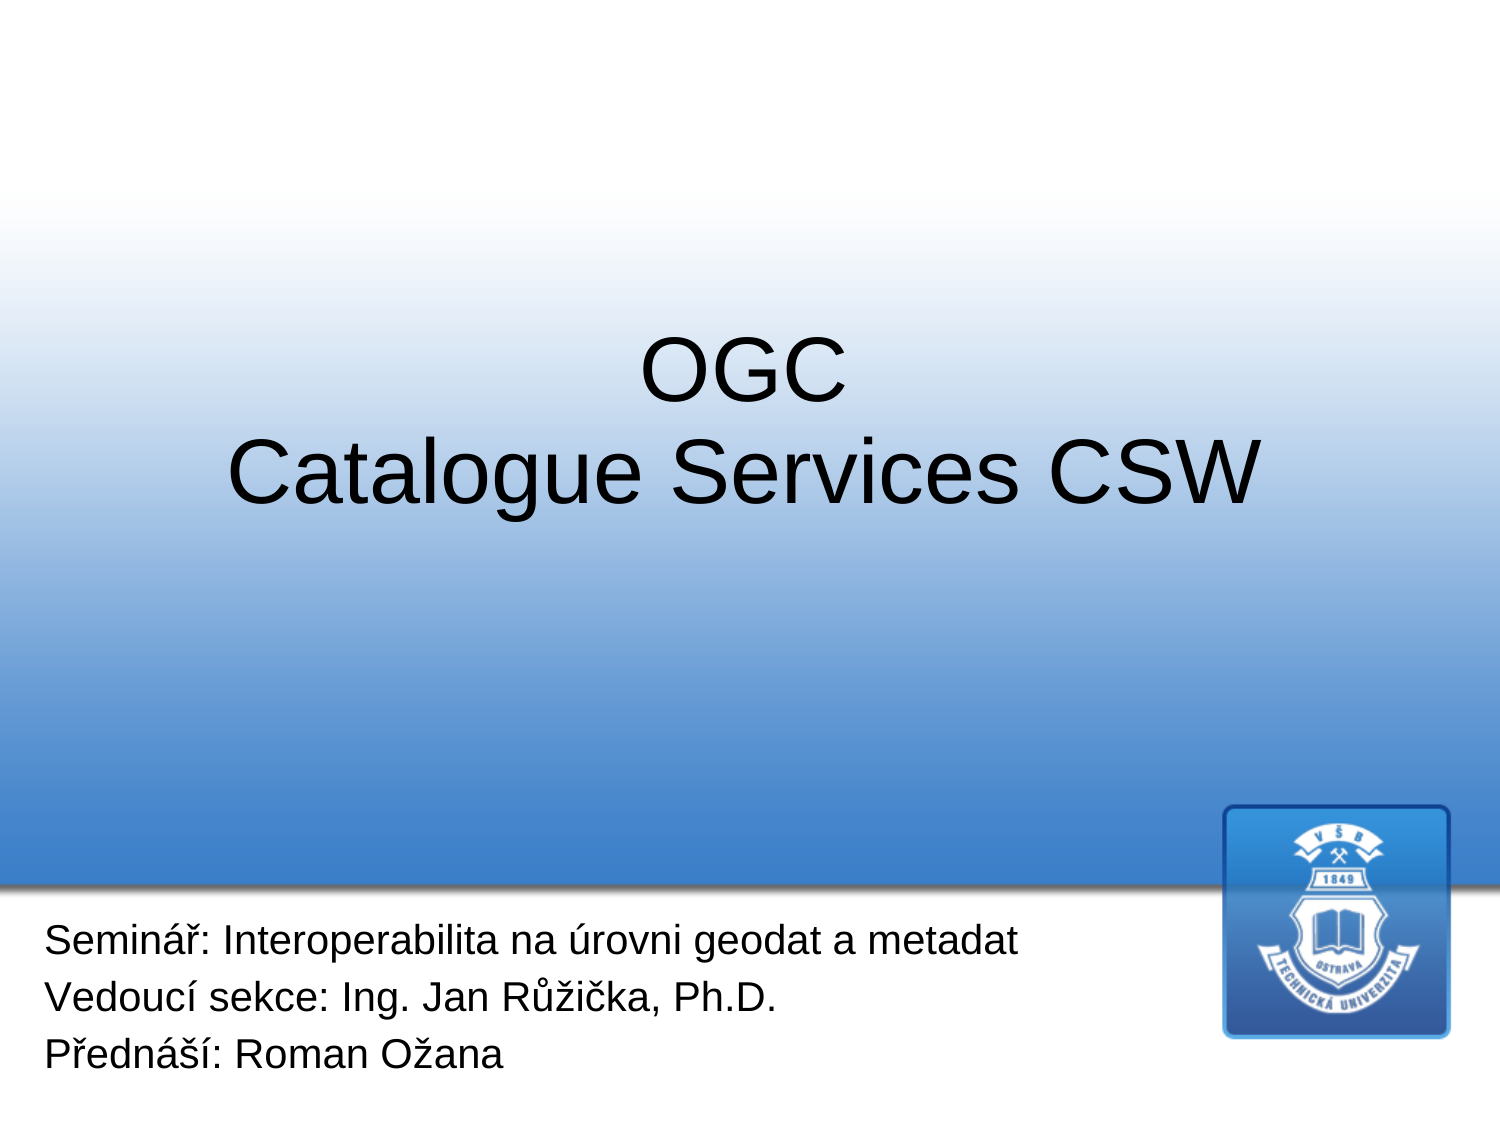

# OGC Catalogue Services CSW
Seminář: Interoperabilita na úrovni geodat a metadat
Vedoucí sekce: Ing. Jan Růžička, Ph.D.
Přednáší: Roman Ožana